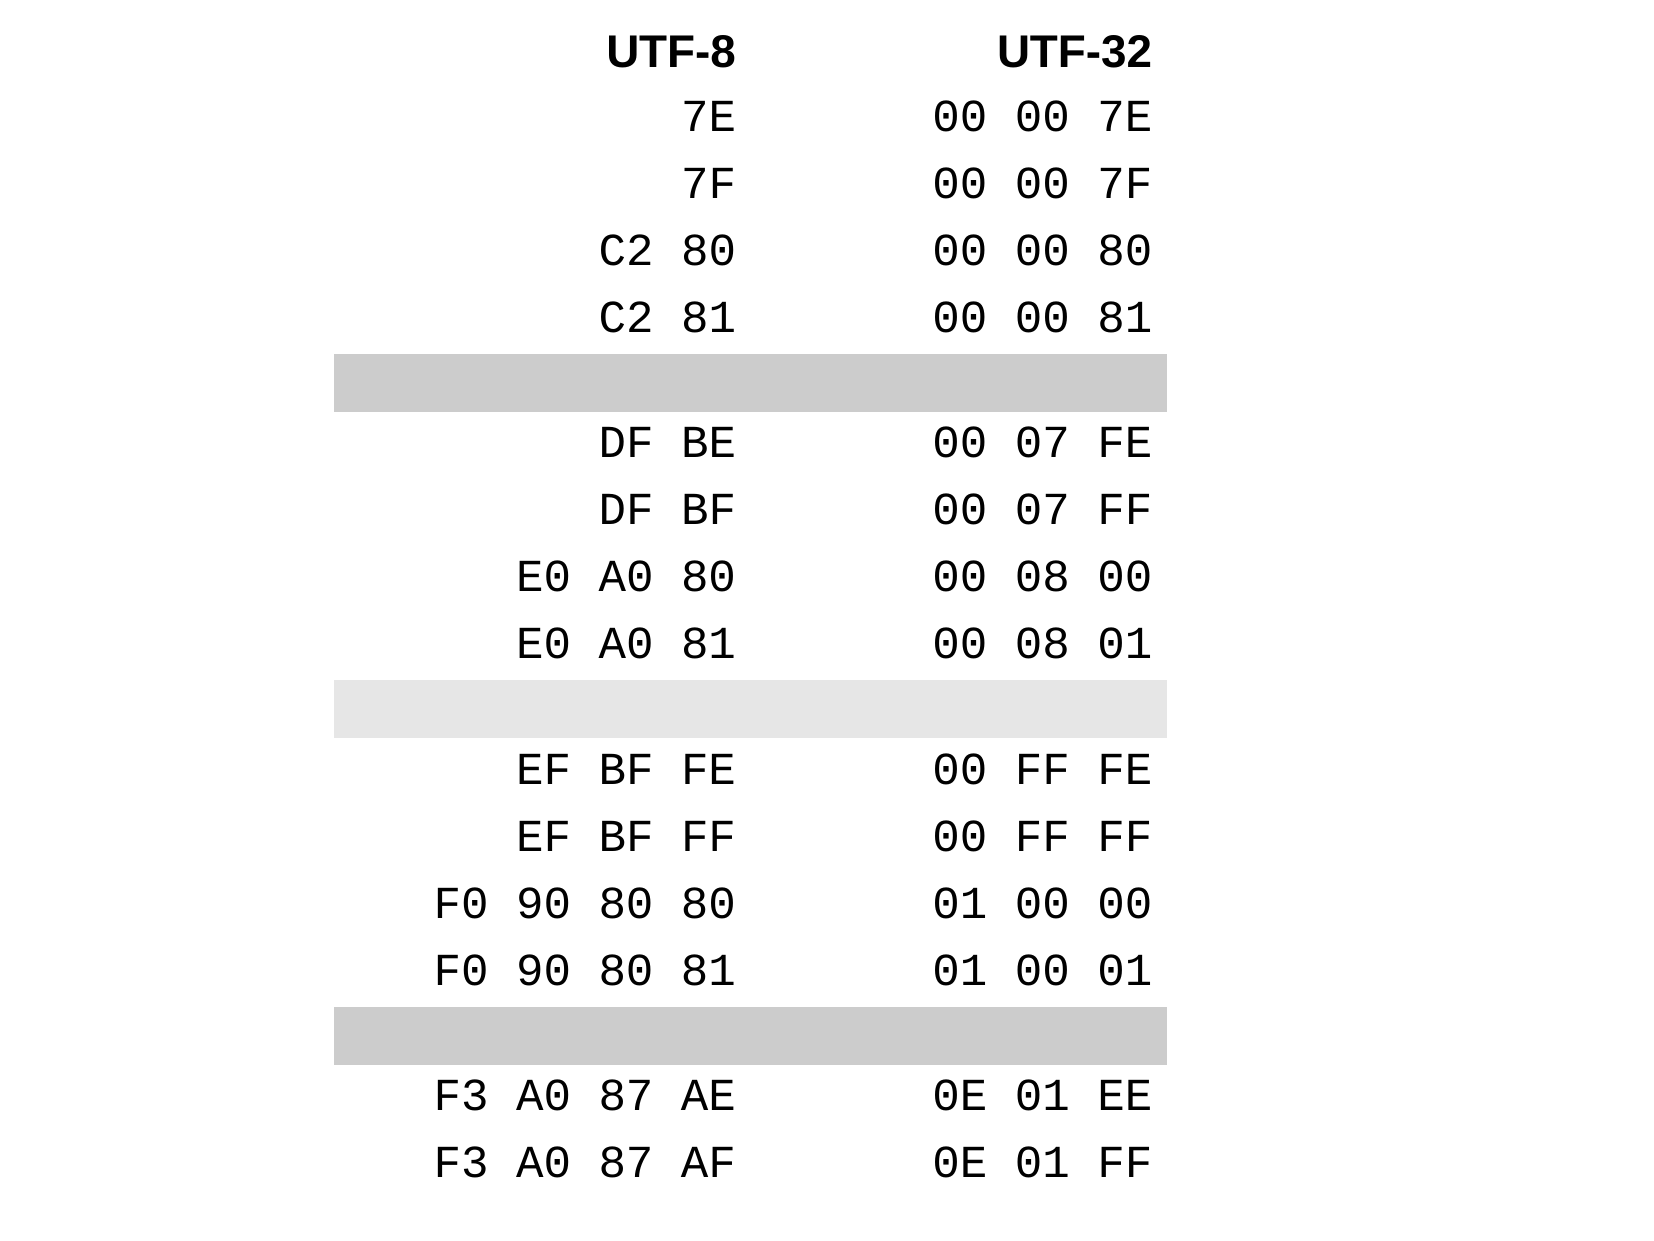

| UTF-8 | UTF-32 |
| --- | --- |
| 7E | 00 00 7E |
| 7F | 00 00 7F |
| C2 80 | 00 00 80 |
| C2 81 | 00 00 81 |
| | |
| DF BE | 00 07 FE |
| DF BF | 00 07 FF |
| E0 A0 80 | 00 08 00 |
| E0 A0 81 | 00 08 01 |
| | |
| EF BF FE | 00 FF FE |
| EF BF FF | 00 FF FF |
| F0 90 80 80 | 01 00 00 |
| F0 90 80 81 | 01 00 01 |
| | |
| F3 A0 87 AE | 0E 01 EE |
| F3 A0 87 AF | 0E 01 FF |